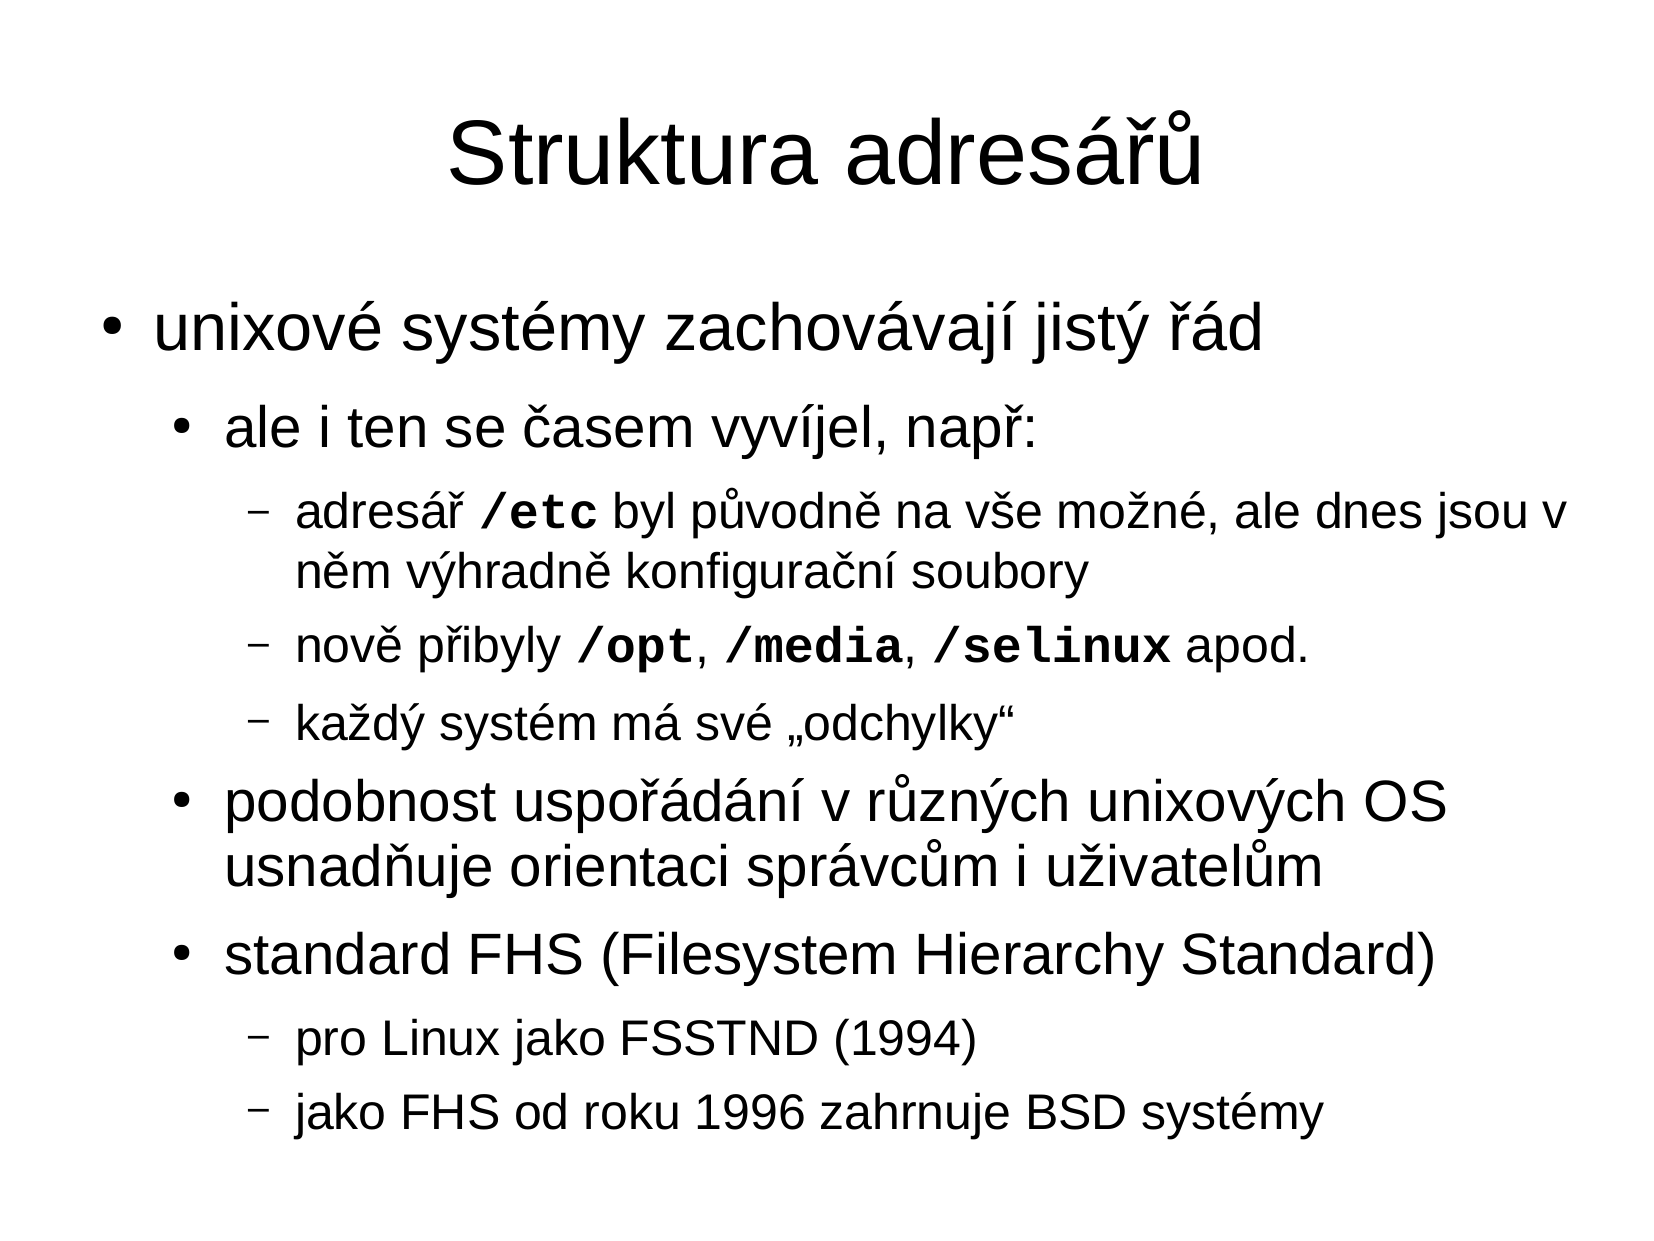

# Struktura adresářů
unixové systémy zachovávají jistý řád
ale i ten se časem vyvíjel, např:
adresář /etc byl původně na vše možné, ale dnes jsou v něm výhradně konfigurační soubory
nově přibyly /opt, /media, /selinux apod.
každý systém má své „odchylky“
podobnost uspořádání v různých unixových OS usnadňuje orientaci správcům i uživatelům
standard FHS (Filesystem Hierarchy Standard)
pro Linux jako FSSTND (1994)
jako FHS od roku 1996 zahrnuje BSD systémy